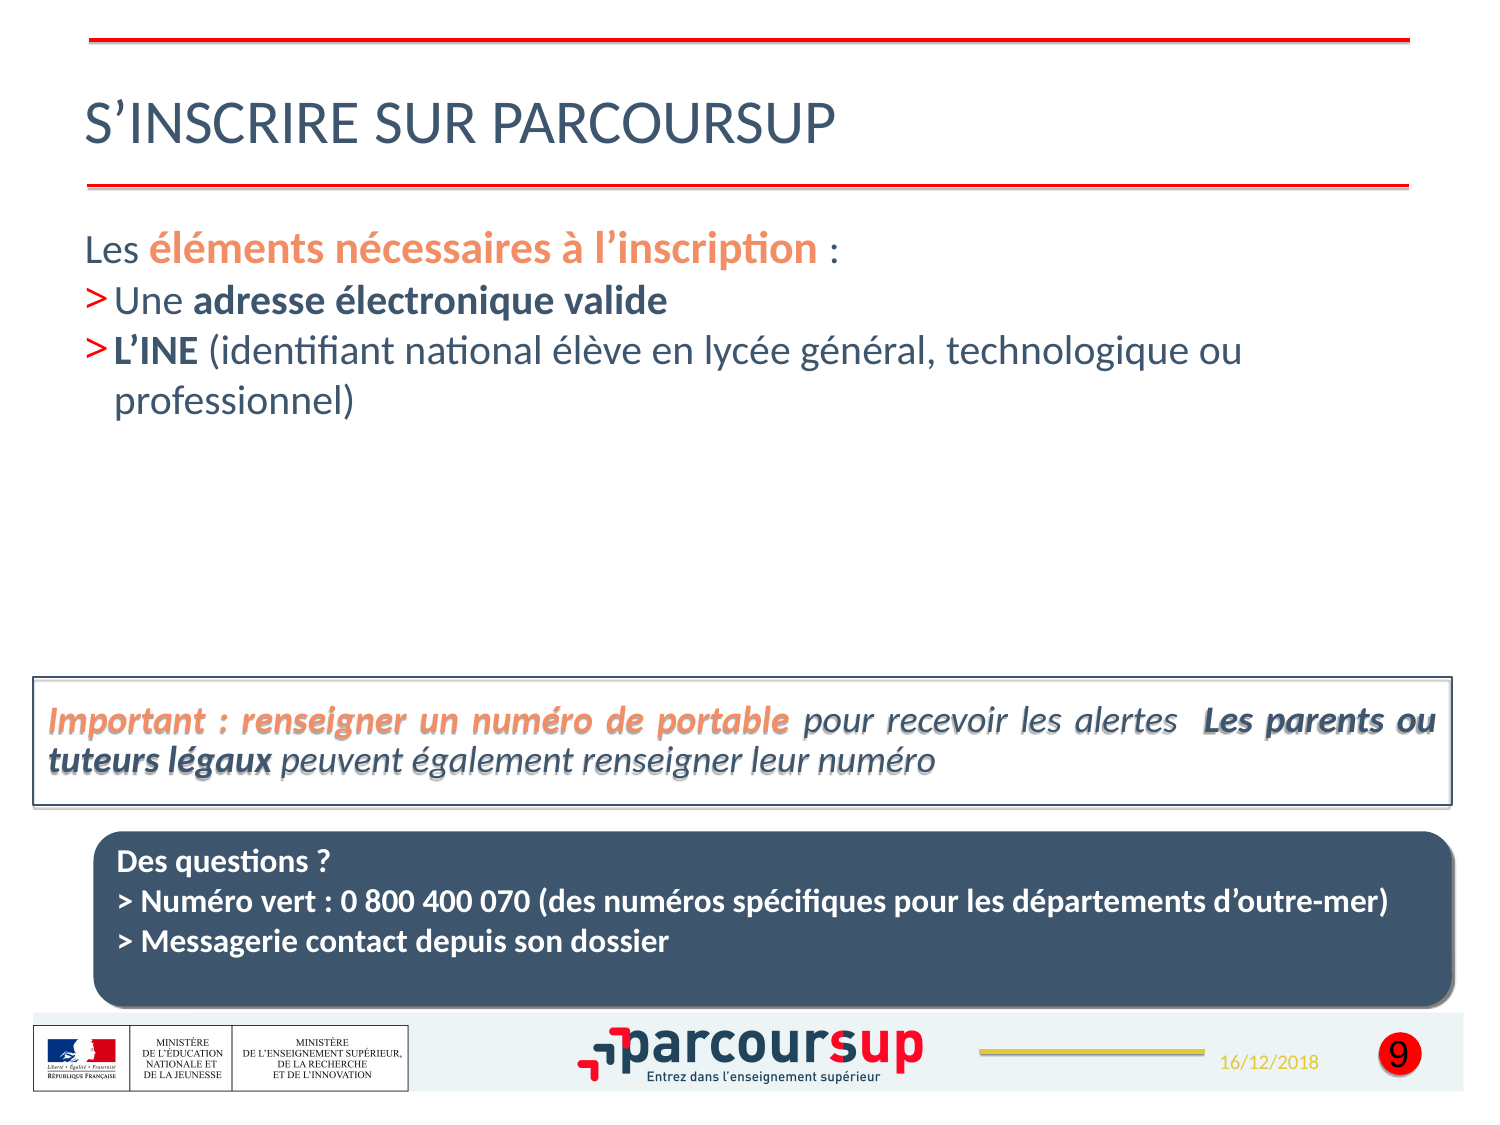

S’INSCRIRE SUR PARCOURSUP
Les éléments nécessaires à l’inscription :
Une adresse électronique valide
L’INE (identifiant national élève en lycée général, technologique ou professionnel)
Important : renseigner un numéro de portable pour recevoir les alertes Les parents ou tuteurs légaux peuvent également renseigner leur numéro
Des questions ?
> Numéro vert : 0 800 400 070 (des numéros spécifiques pour les départements d’outre-mer)
> Messagerie contact depuis son dossier